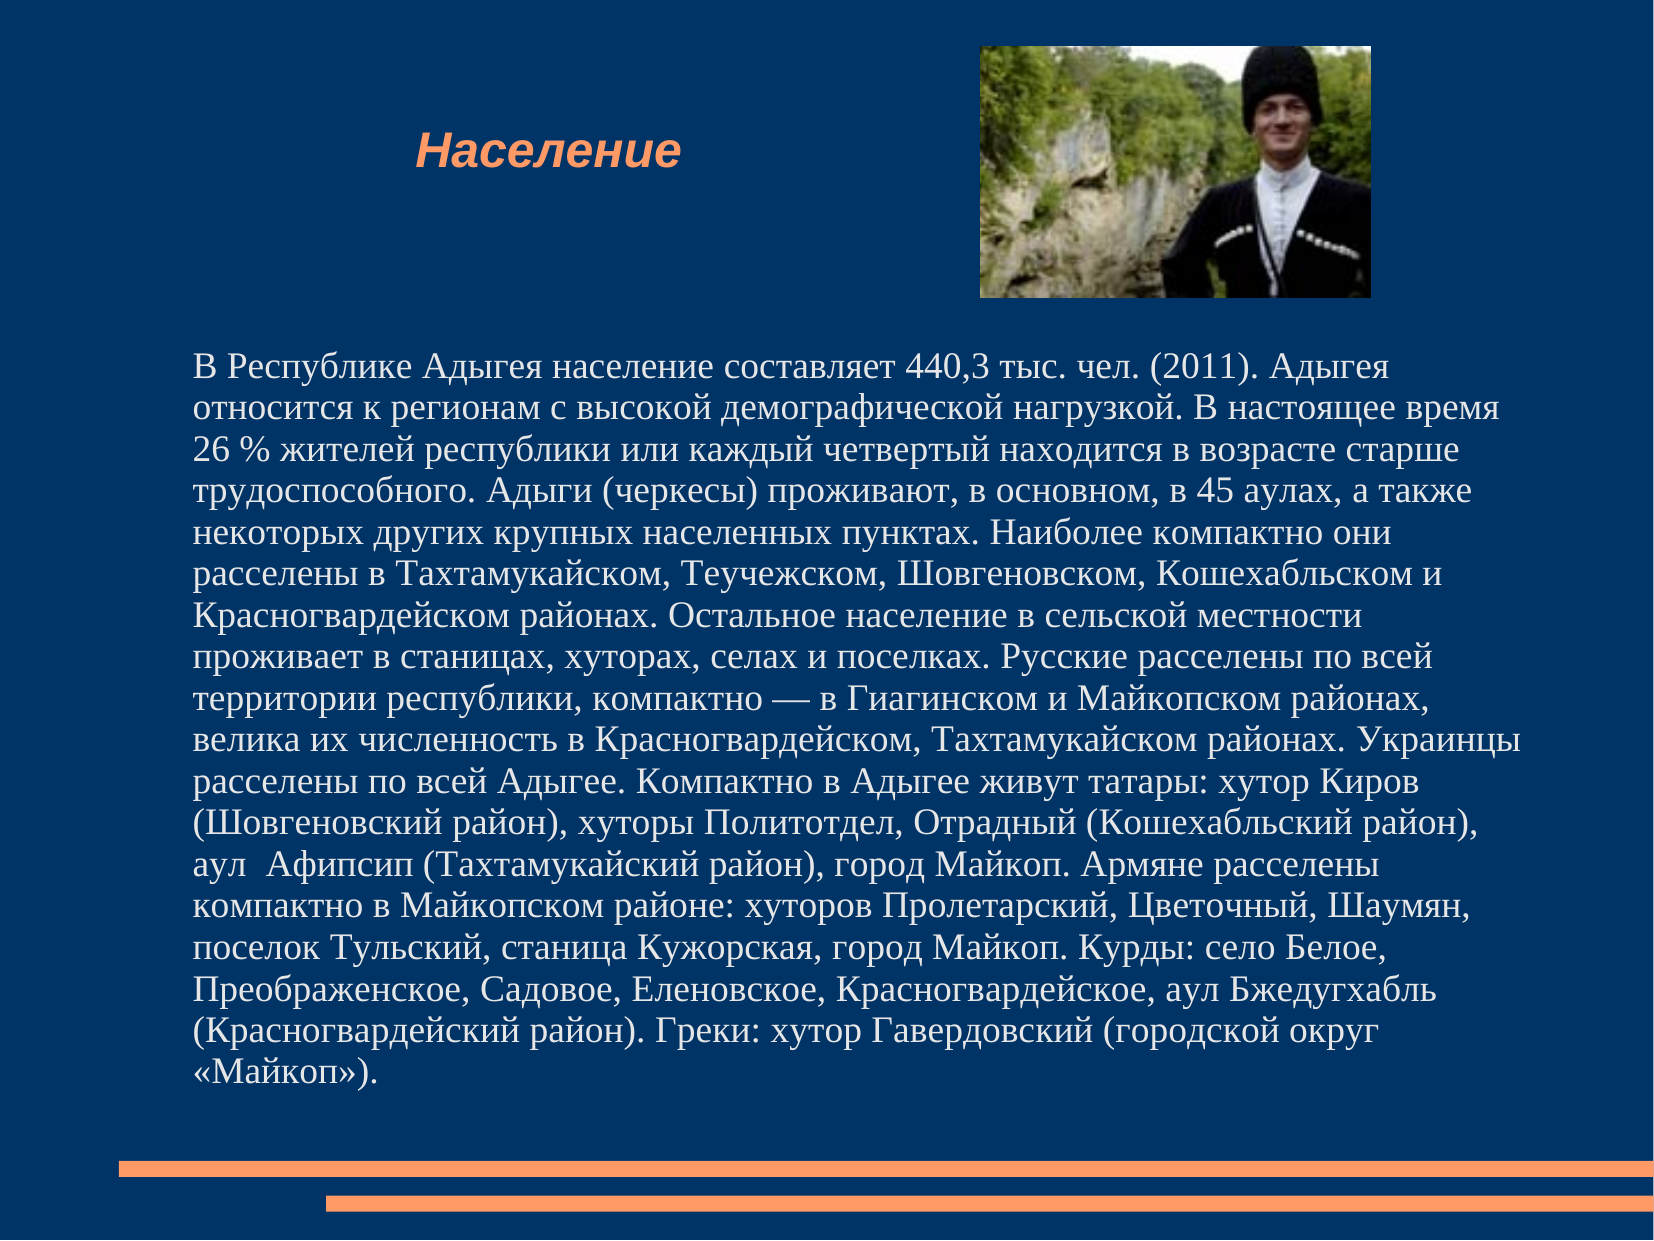

# Население
В Республике Адыгея население составляет 440,3 тыс. чел. (2011). Адыгея относится к регионам с высокой демографической нагрузкой. В настоящее время 26 % жителей республики или каждый четвертый находится в возрасте старше трудоспособного. Адыги (черкесы) проживают, в основном, в 45 аулах, а также некоторых других крупных населенных пунктах. Наиболее компактно они расселены в Тахтамукайском, Теучежском, Шовгеновском, Кошехабльском и Красногвардейском районах. Остальное население в сельской местности проживает в станицах, хуторах, селах и поселках. Русские расселены по всей территории республики, компактно — в Гиагинском и Майкопском районах, велика их численность в Красногвардейском, Тахтамукайском районах. Украинцы расселены по всей Адыгее. Компактно в Адыгее живут татары: хутор Киров (Шовгеновский район), хуторы Политотдел, Отрадный (Кошехабльский район), аул Афипсип (Тахтамукайский район), город Майкоп. Армяне расселены компактно в Майкопском районе: хуторов Пролетарский, Цветочный, Шаумян, поселок Тульский, станица Кужорская, город Майкоп. Курды: село Белое, Преображенское, Садовое, Еленовское, Красногвардейское, аул Бжедугхабль (Красногвардейский район). Греки: хутор Гавердовский (городской округ «Майкоп»).